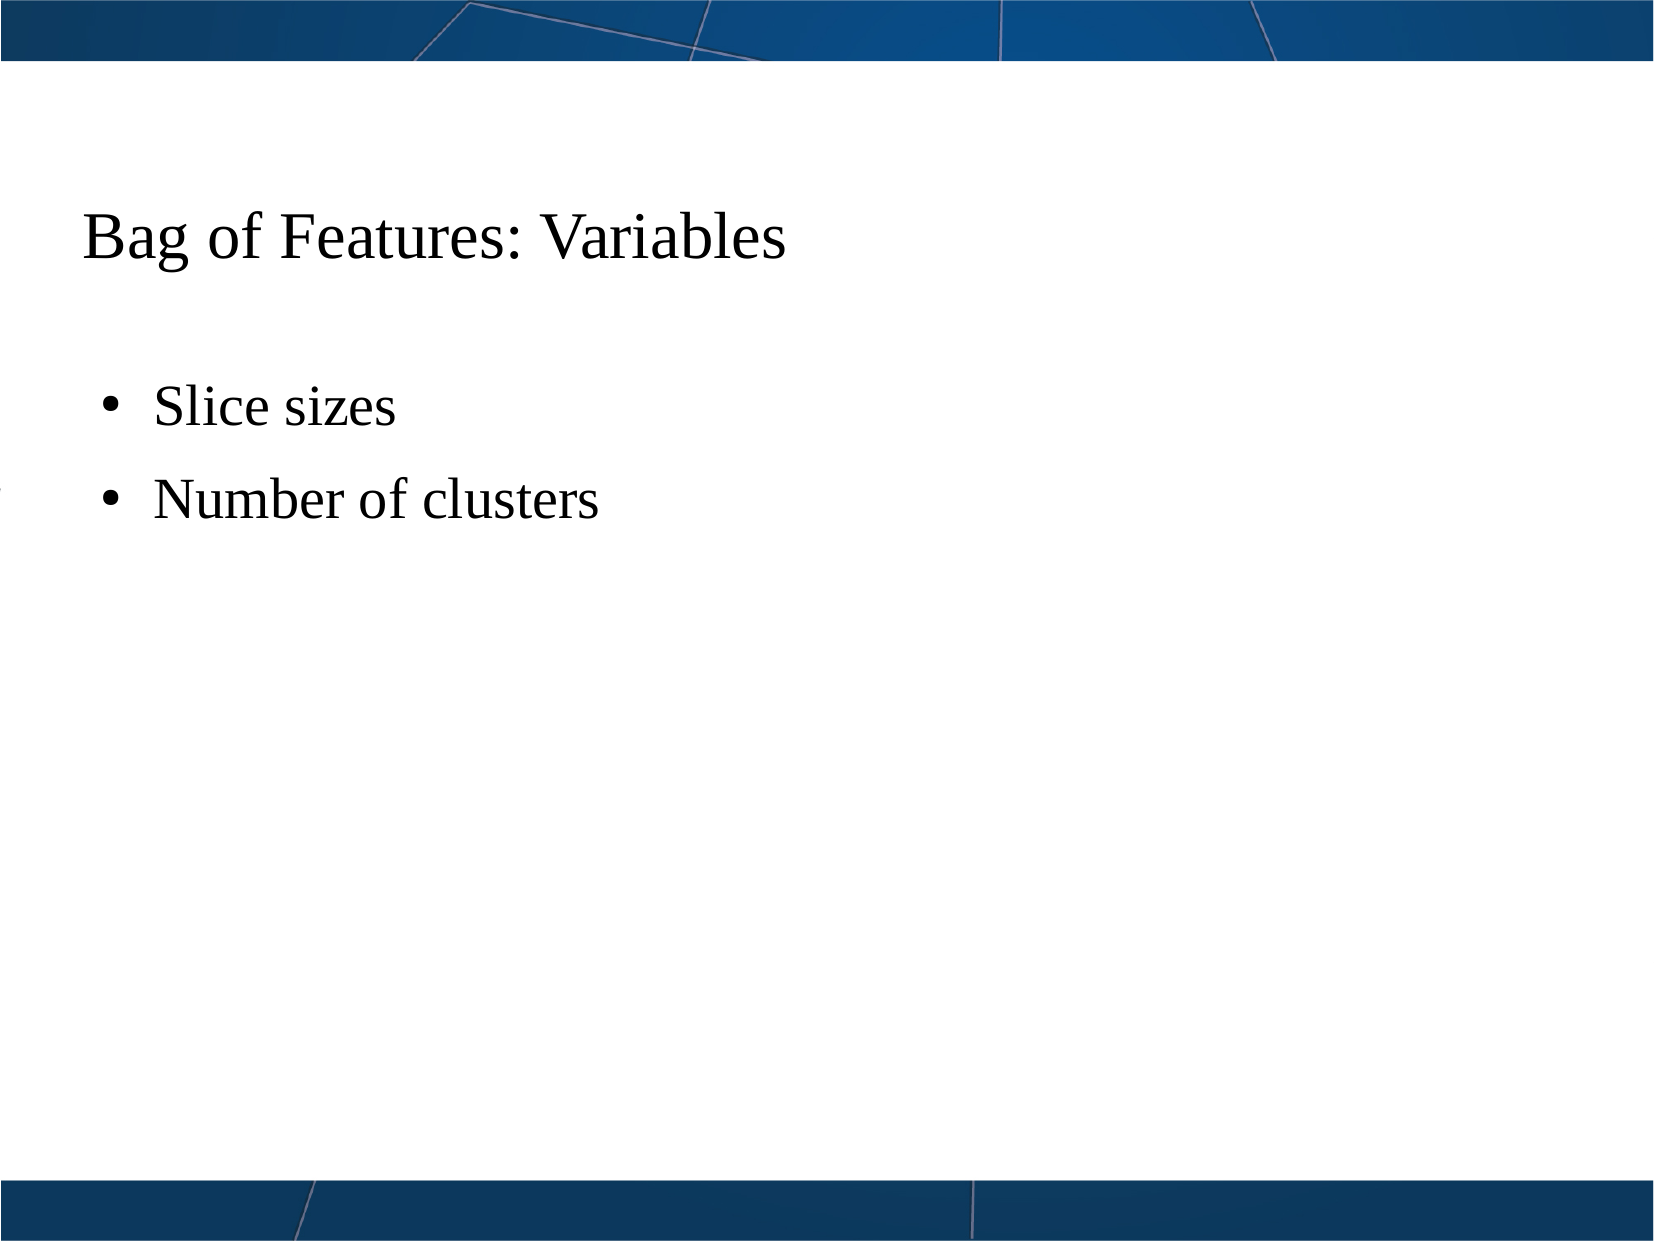

# Bag of Features: Variables
Slice sizes
Number of clusters